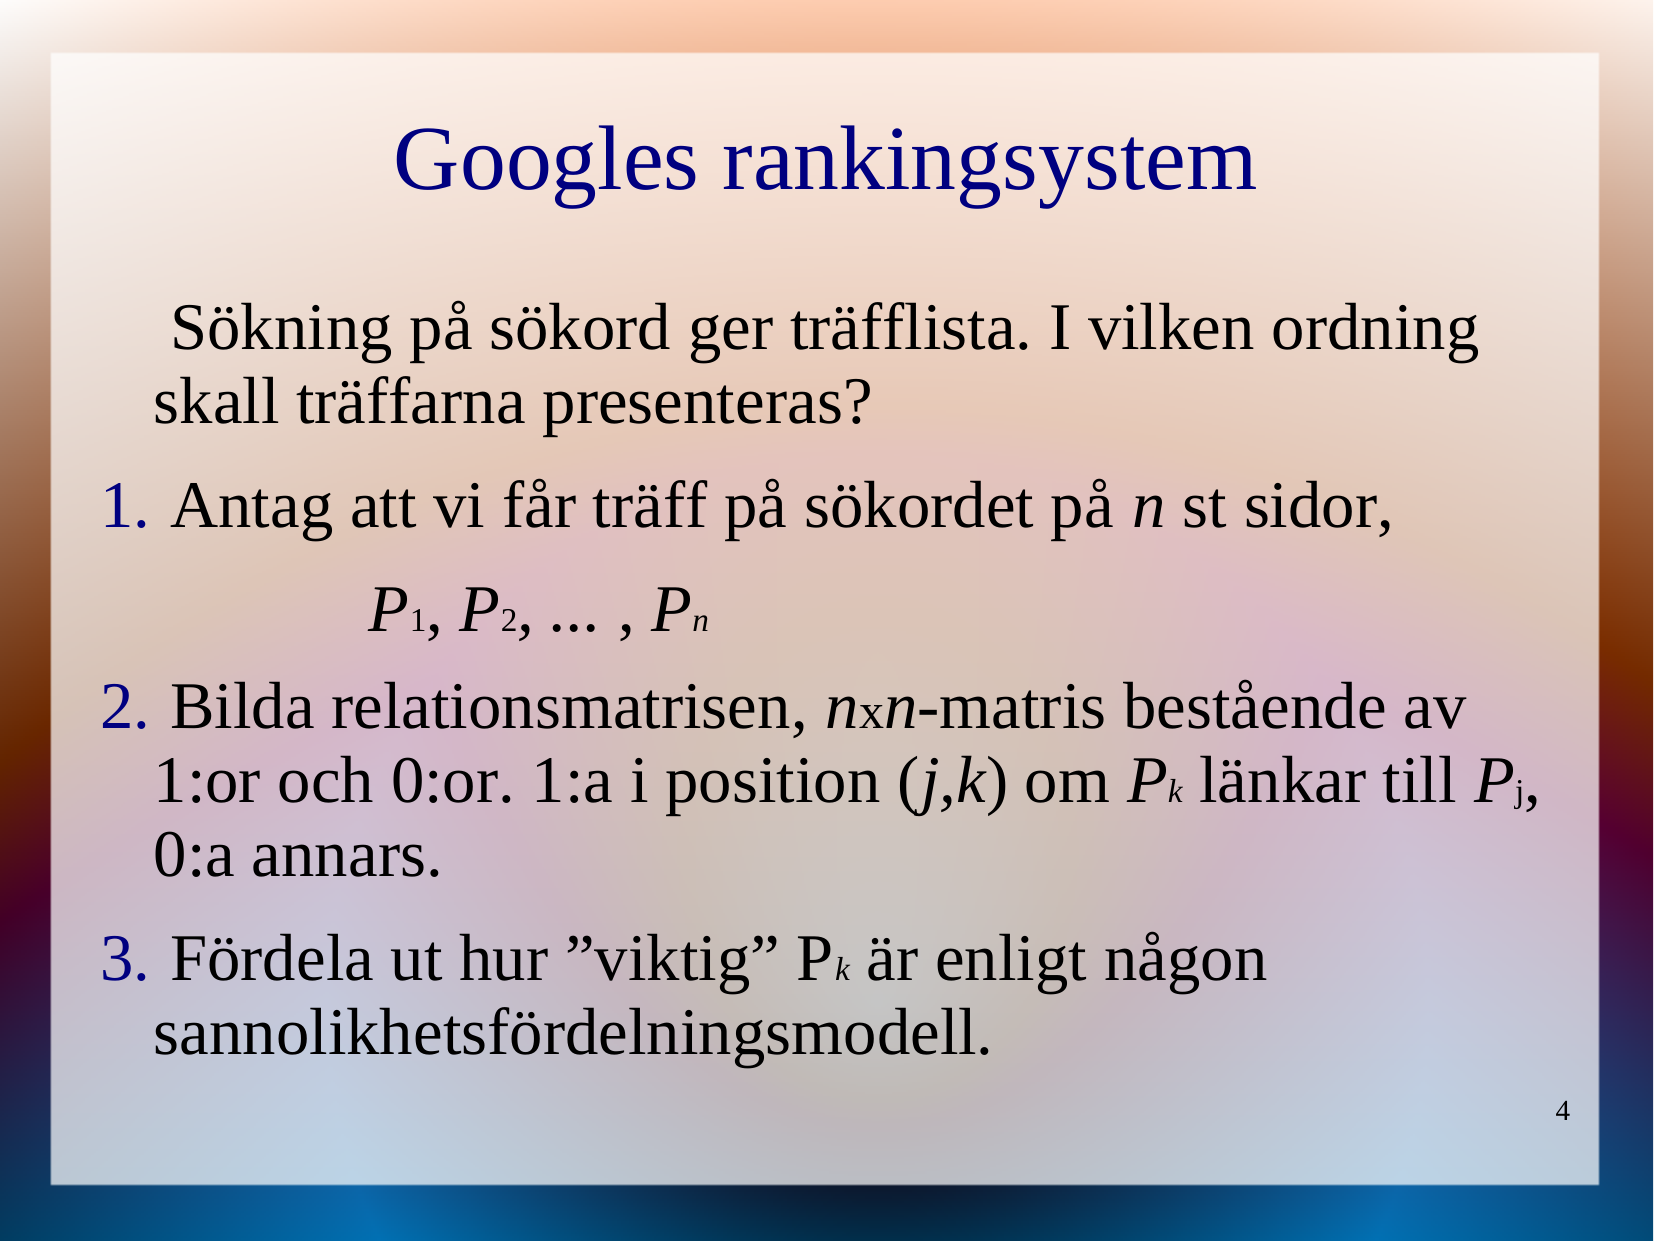

# Googles rankingsystem
 Sökning på sökord ger träfflista. I vilken ordning skall träffarna presenteras?
 Antag att vi får träff på sökordet på n st sidor,
P1, P2, ... , Pn
 Bilda relationsmatrisen, nxn-matris bestående av 1:or och 0:or. 1:a i position (j,k) om Pk länkar till Pj, 0:a annars.
 Fördela ut hur ”viktig” Pk är enligt någon sannolikhetsfördelningsmodell.
4